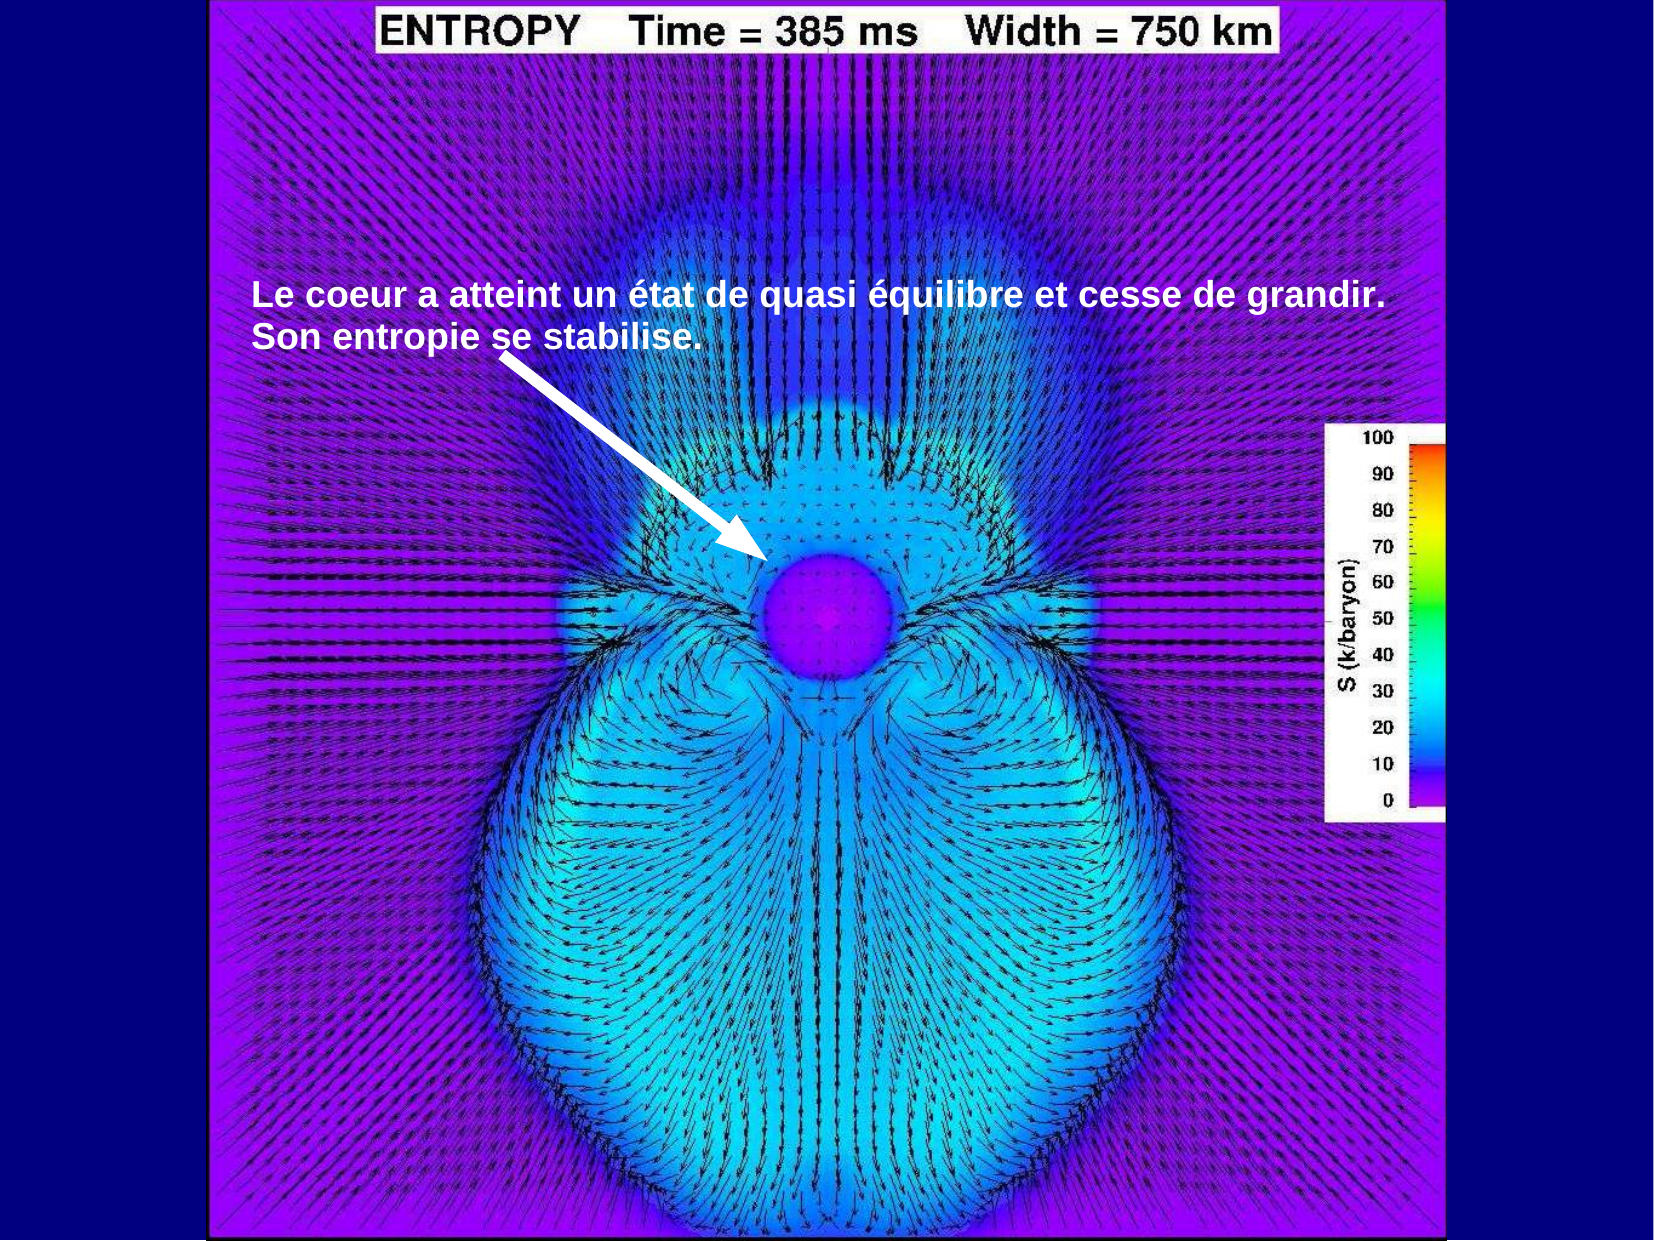

# Le scénario d'un effondrement d'étoile massive. II
Le coeur a atteint un état de quasi équilibre et cesse de grandir.
Son entropie se stabilise.
Simulation numérique d'une explosion de SN [Adam Burrow et al. 2005]